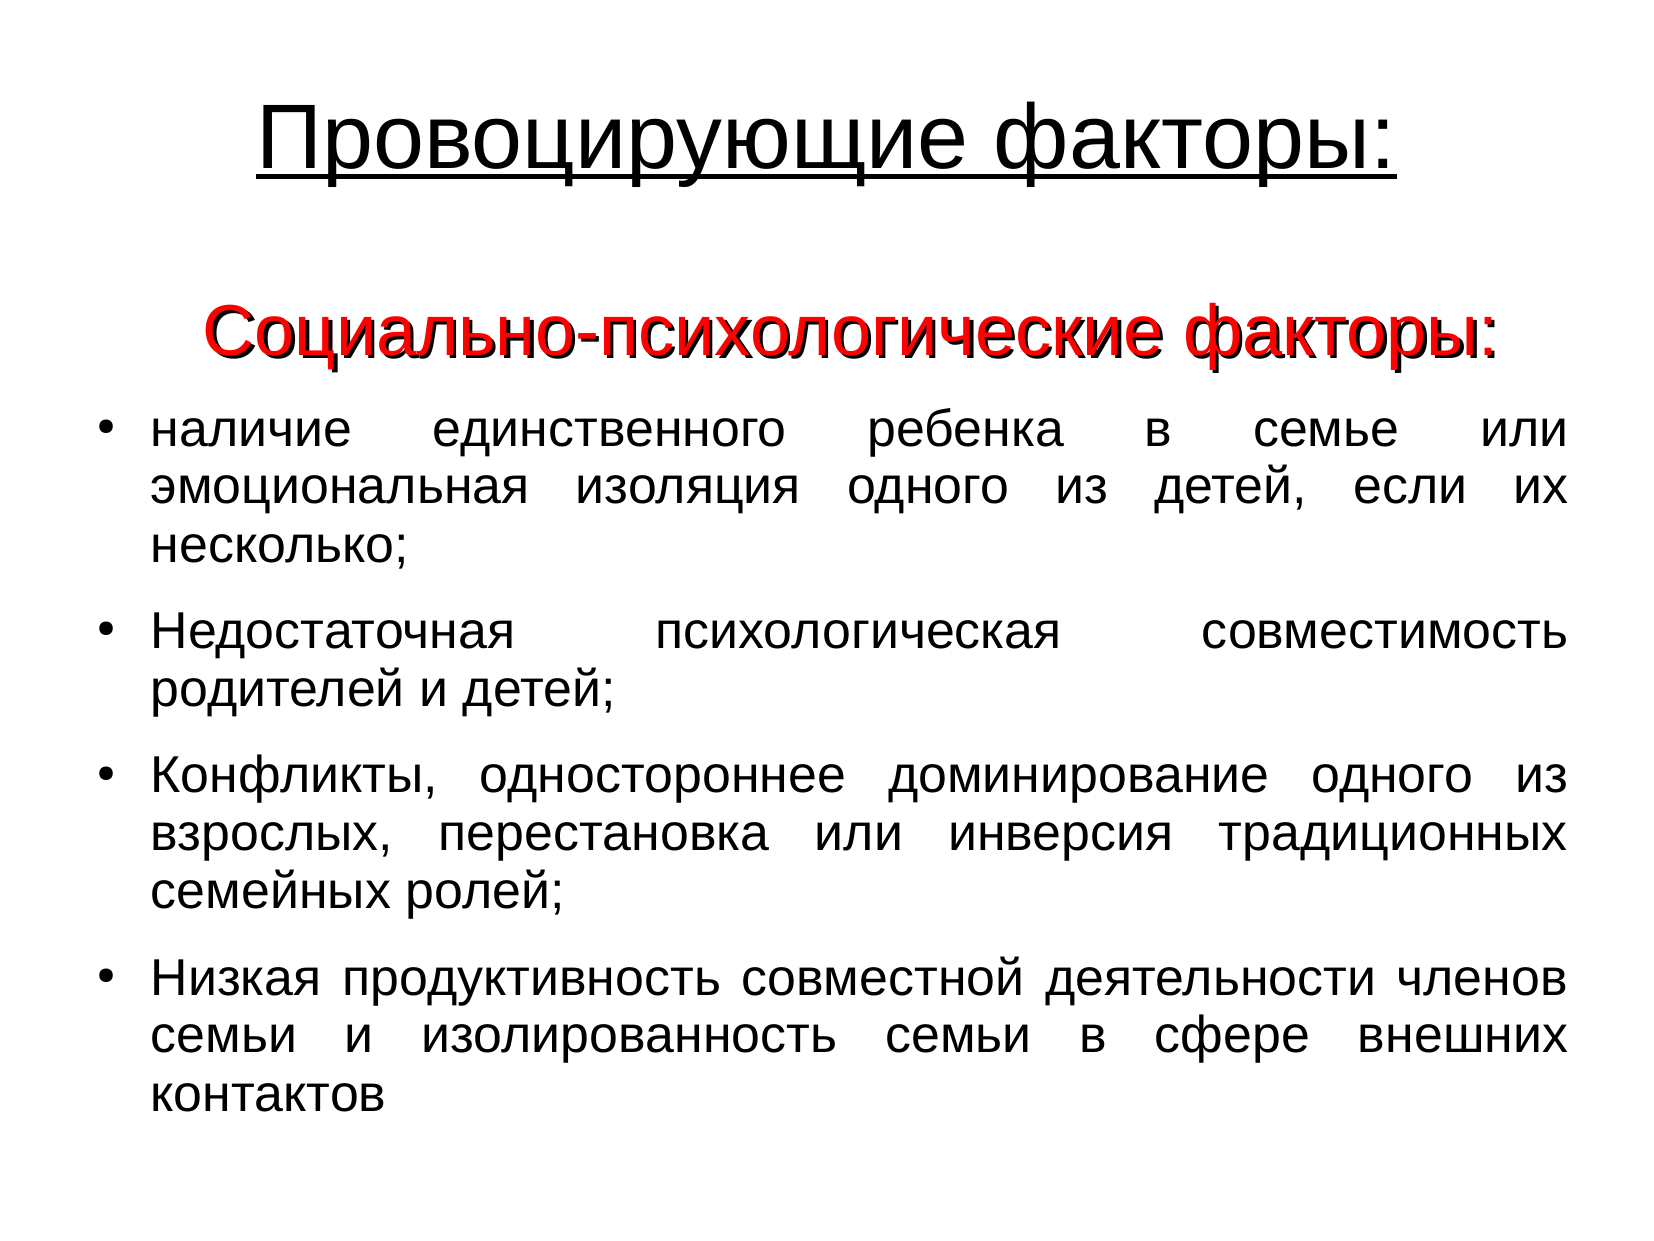

# Провоцирующие факторы:
Социально-психологические факторы:
наличие единственного ребенка в семье или эмоциональная изоляция одного из детей, если их несколько;
Недостаточная психологическая совместимость родителей и детей;
Конфликты, одностороннее доминирование одного из взрослых, перестановка или инверсия традиционных семейных ролей;
Низкая продуктивность совместной деятельности членов семьи и изолированность семьи в сфере внешних контактов